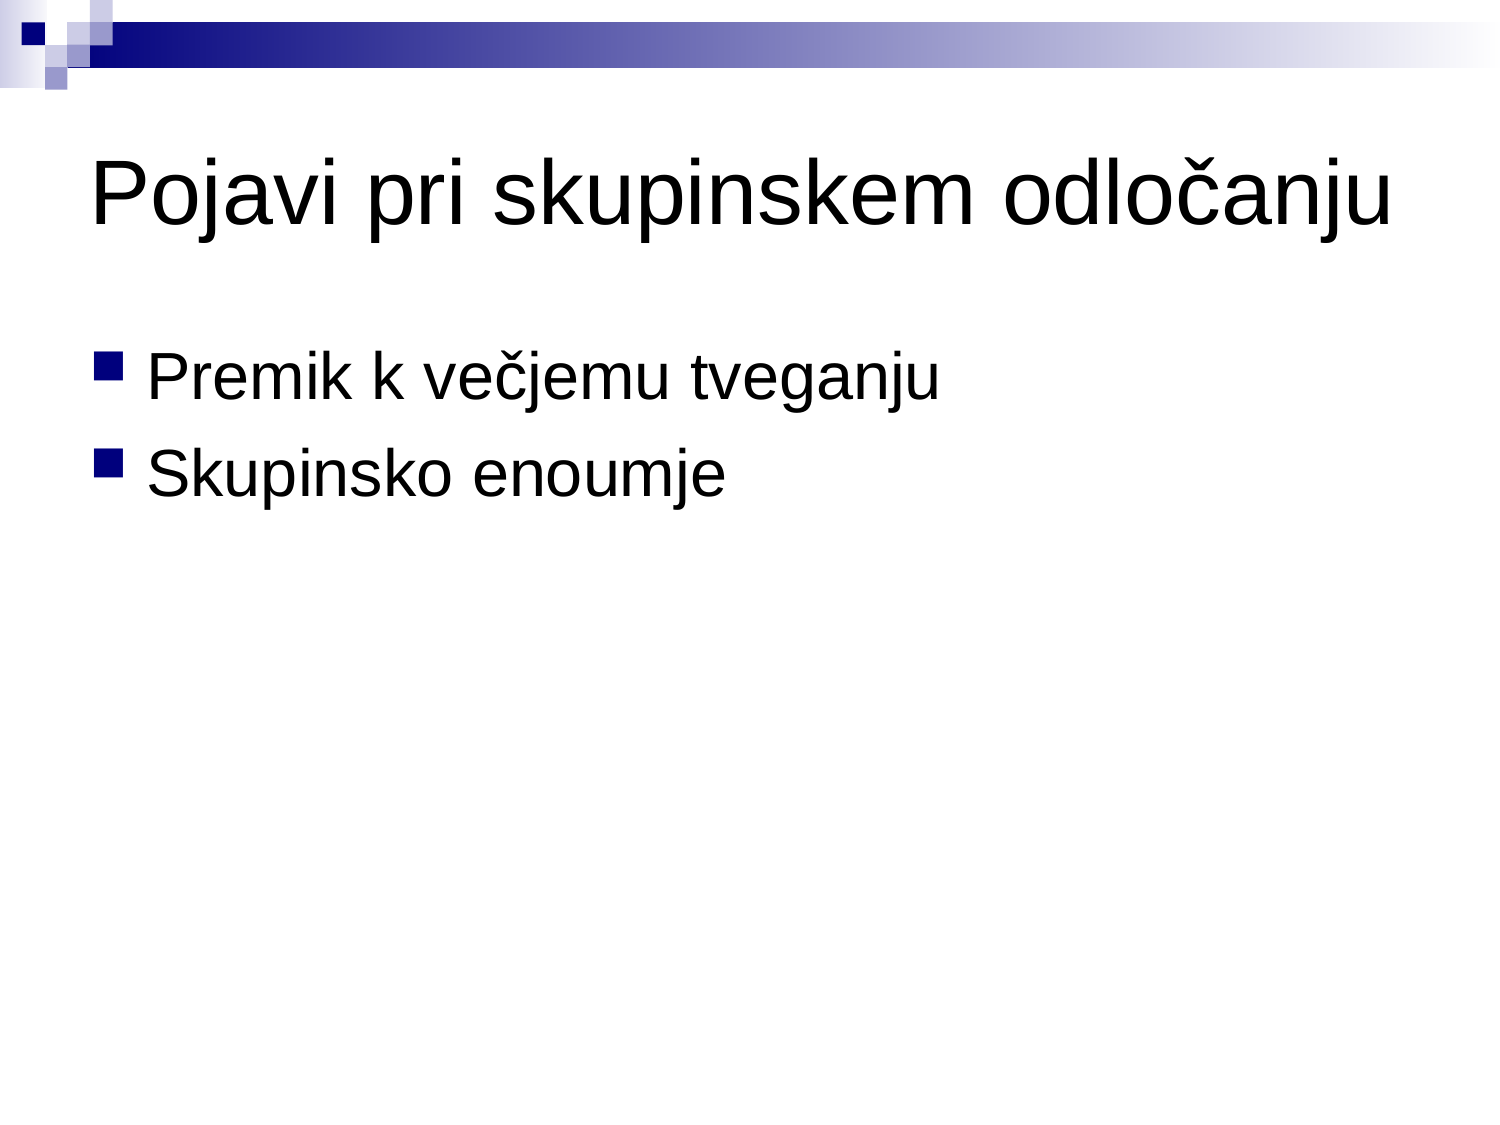

# Pojavi pri skupinskem odločanju
Premik k večjemu tveganju
Skupinsko enoumje